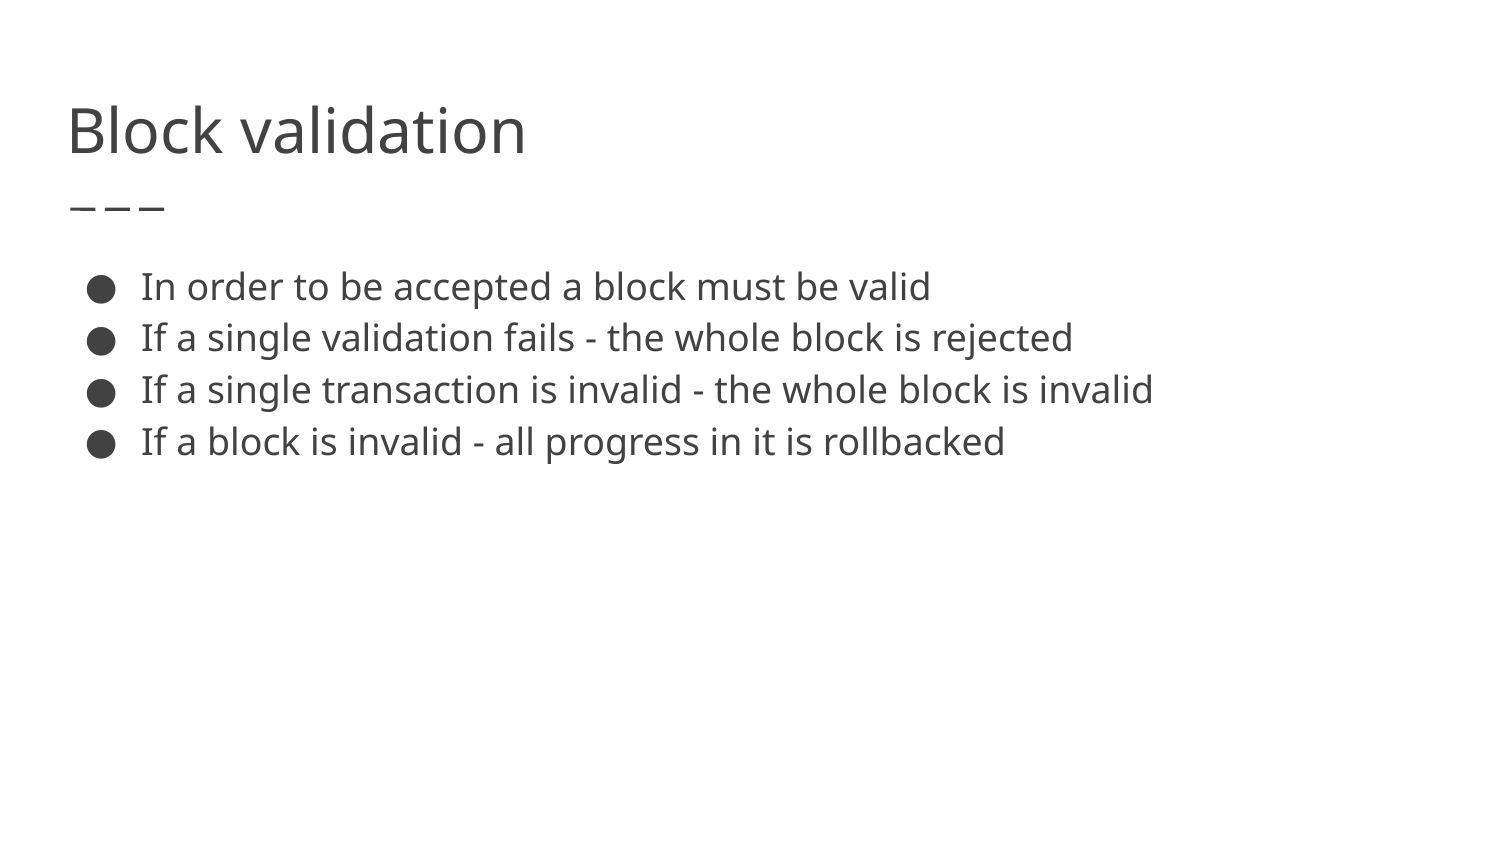

# Block validation
In order to be accepted a block must be valid
If a single validation fails - the whole block is rejected
If a single transaction is invalid - the whole block is invalid
If a block is invalid - all progress in it is rollbacked